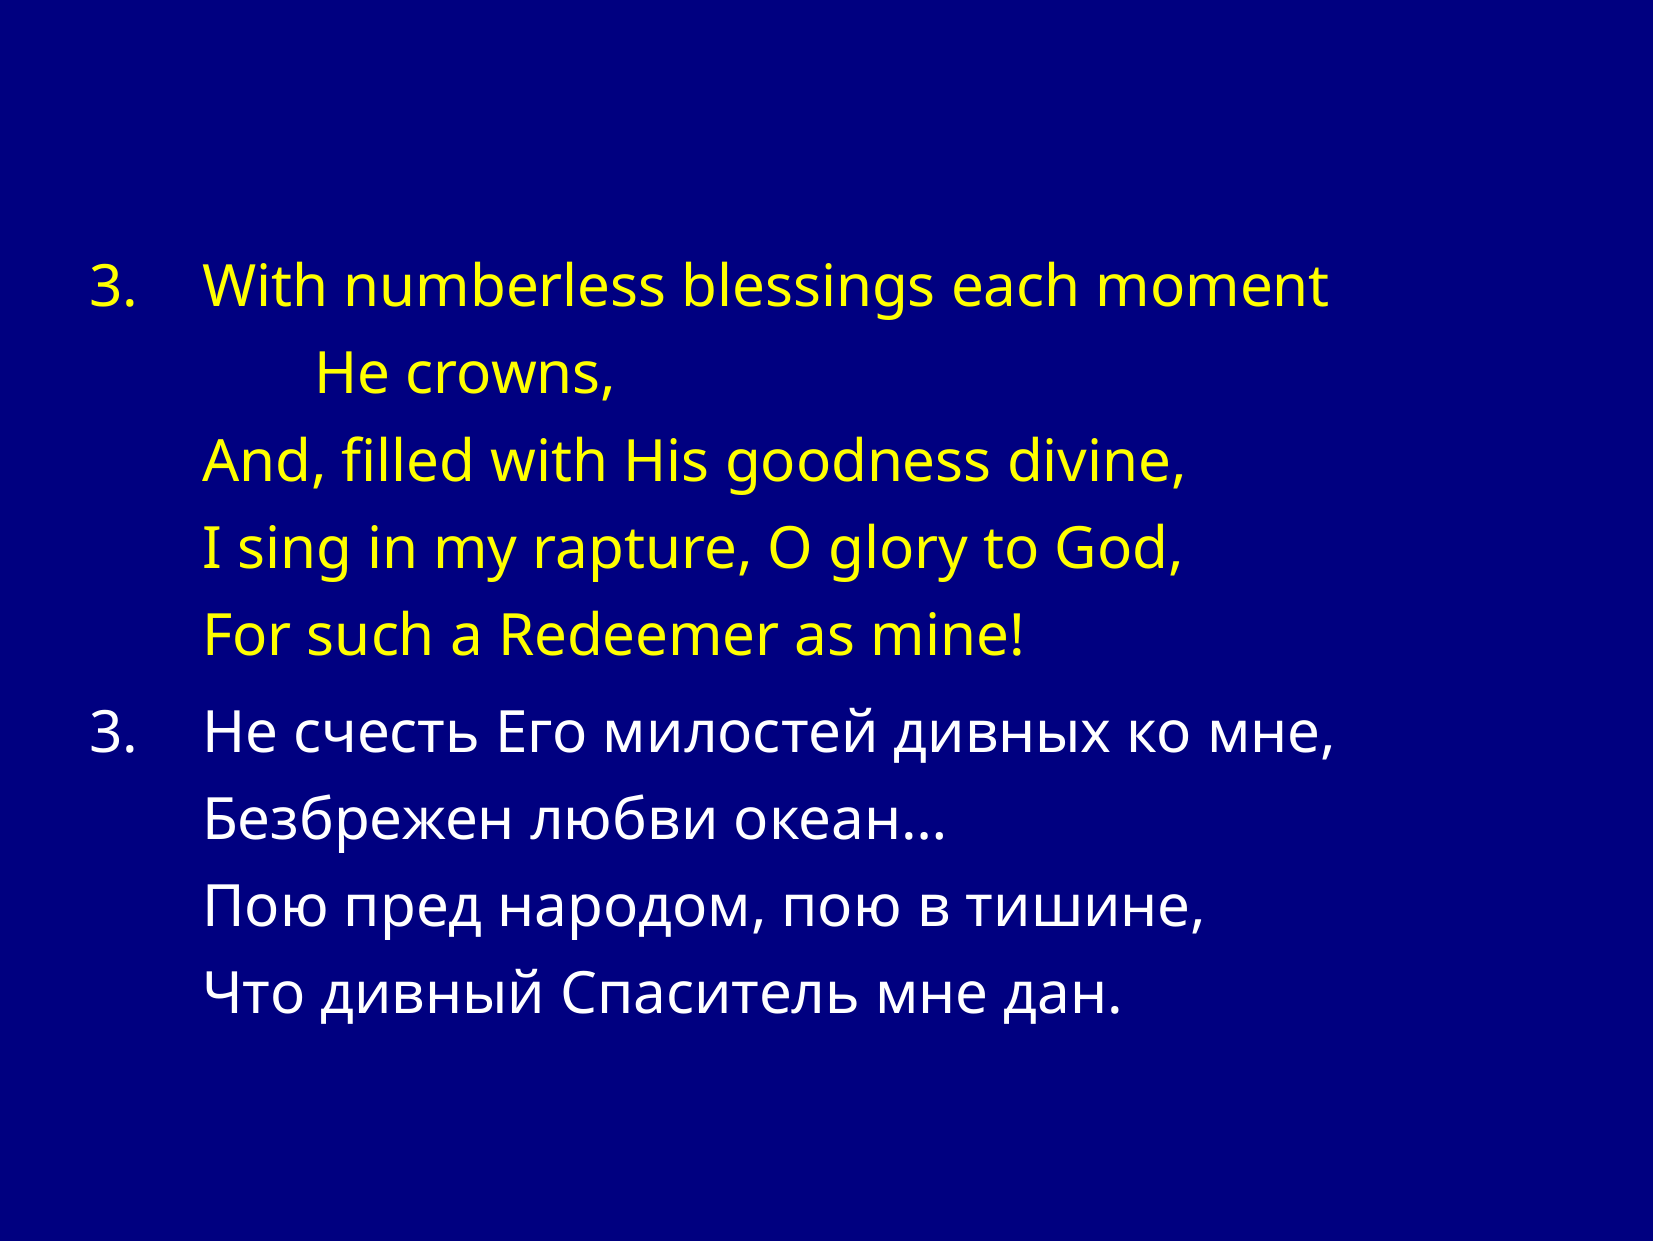

3.	With numberless blessings each moment
		He crowns,
	And, filled with His goodness divine,
	I sing in my rapture, O glory to God,
	For such a Redeemer as mine!
3.	Не счесть Его милостей дивных ко мне,
	Безбрежен любви океан…
	Пою пред народом, пою в тишине,
	Что дивный Спаситель мне дан.